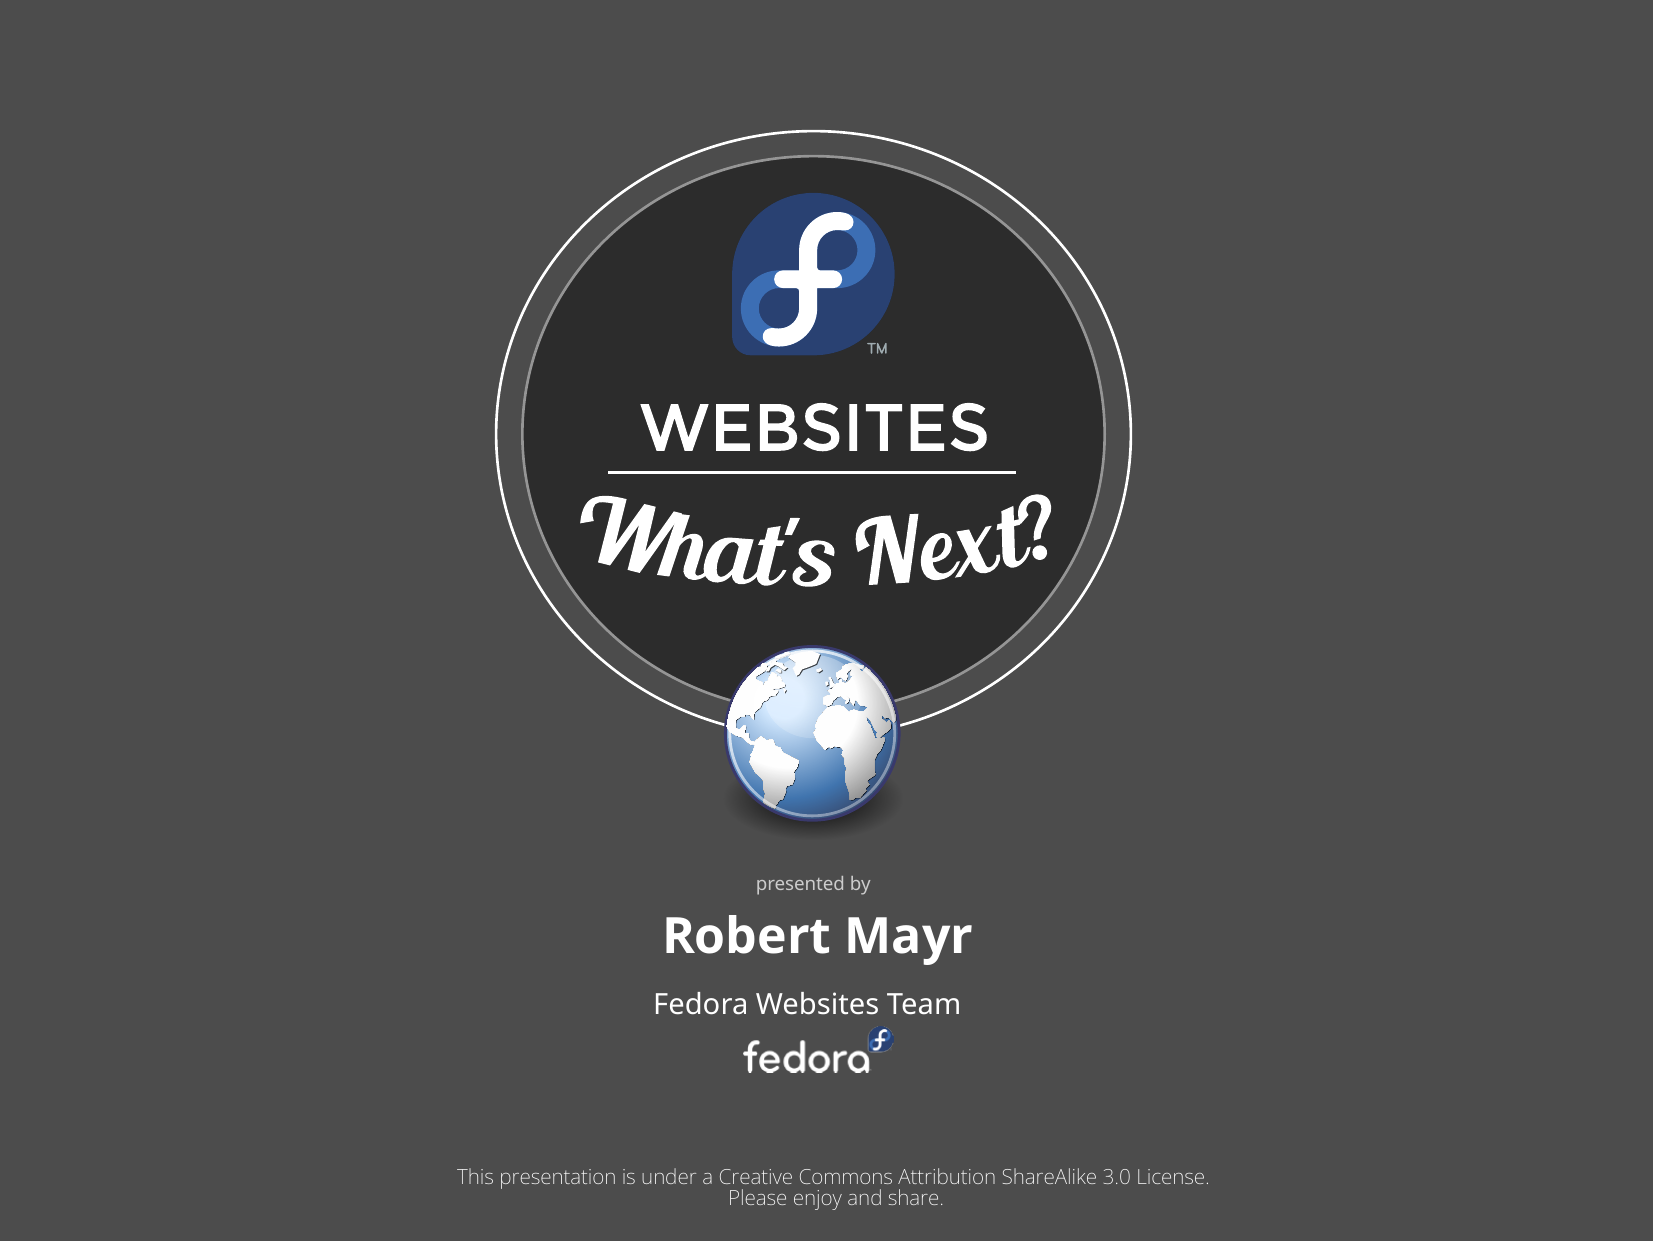

presented by
Robert Mayr
Fedora Websites Team
This presentation is under a Creative Commons Attribution ShareAlike 3.0 License.
Please enjoy and share.